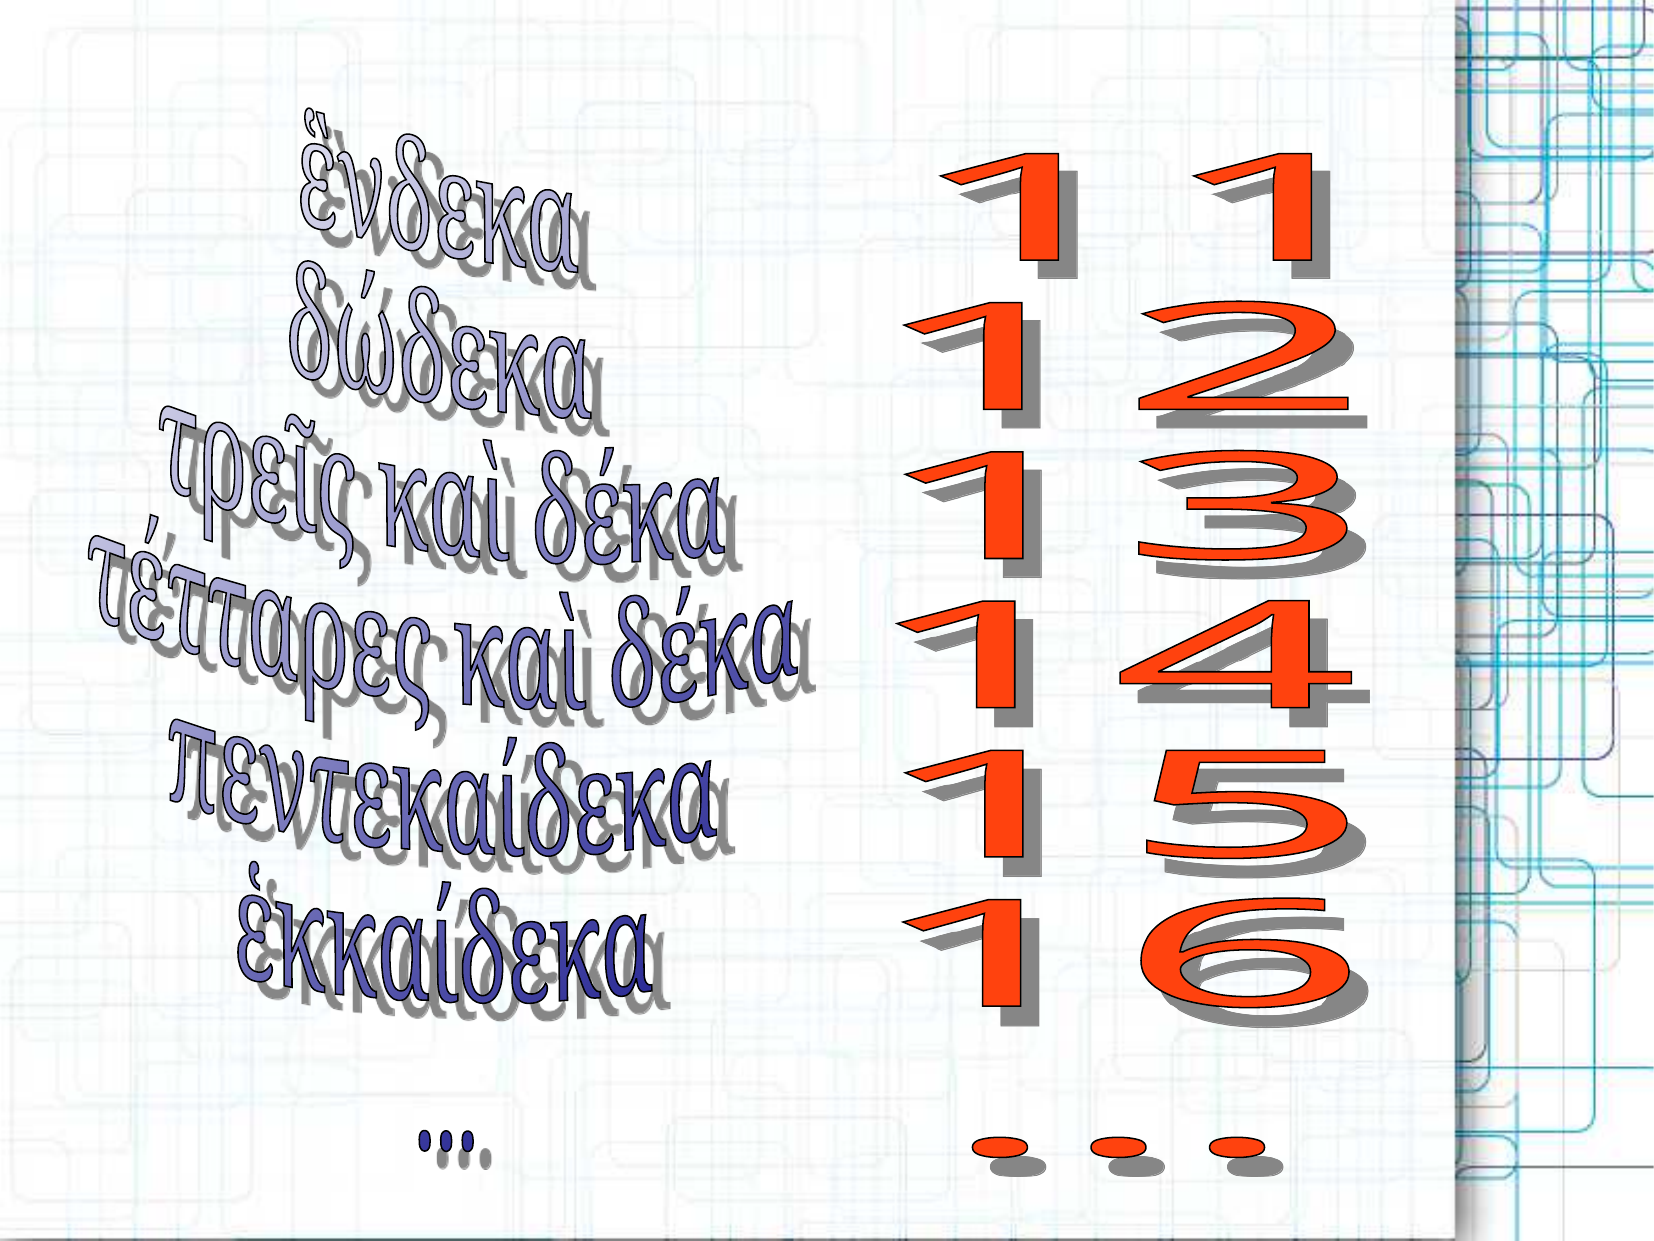

ἓνδεκα
δώδεκα
τρεῖς καὶ δέκα
τέτταρες καὶ δέκα
πεντεκαίδεκα
ἑκκαίδεκα
...
11
12
13
14
15
16
...